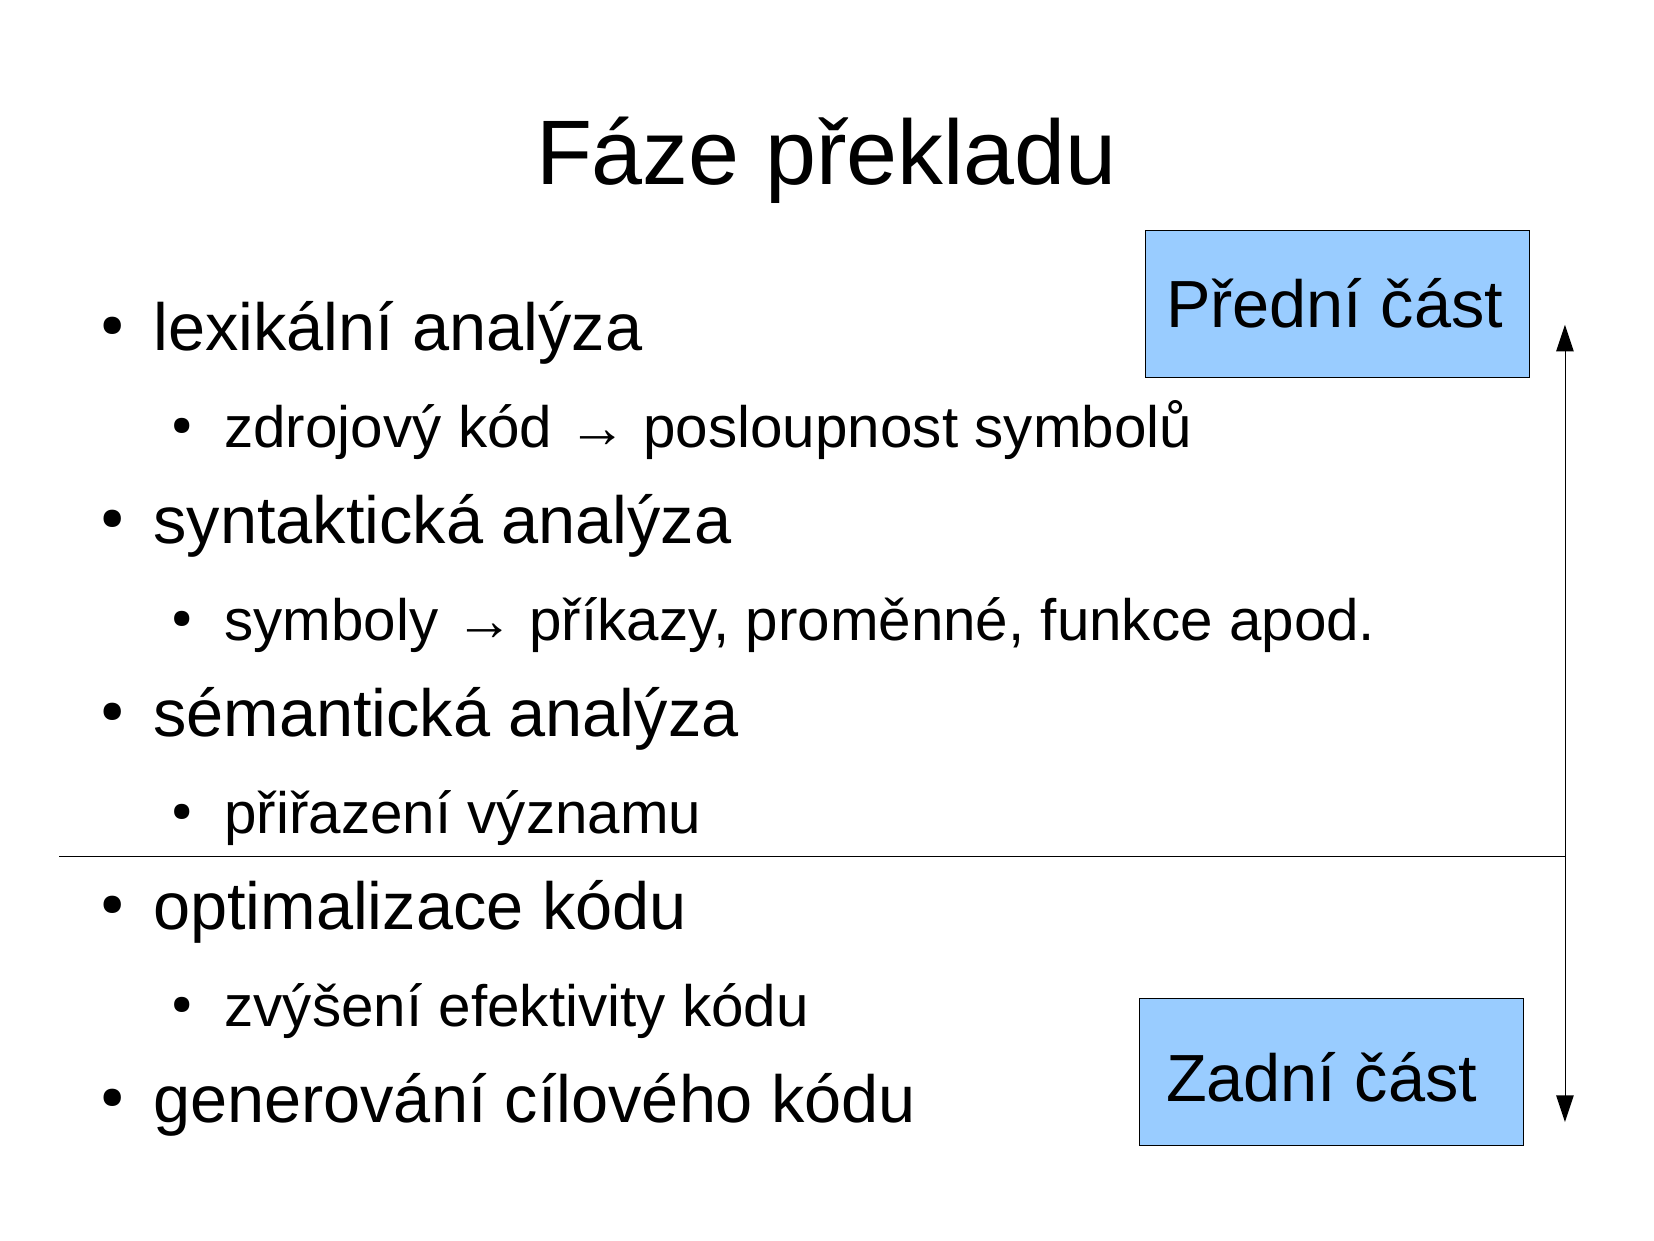

# Fáze překladu
Přední část
lexikální analýza
zdrojový kód → posloupnost symbolů
syntaktická analýza
symboly → příkazy, proměnné, funkce apod.
sémantická analýza
přiřazení významu
optimalizace kódu
zvýšení efektivity kódu
generování cílového kódu
Zadní část